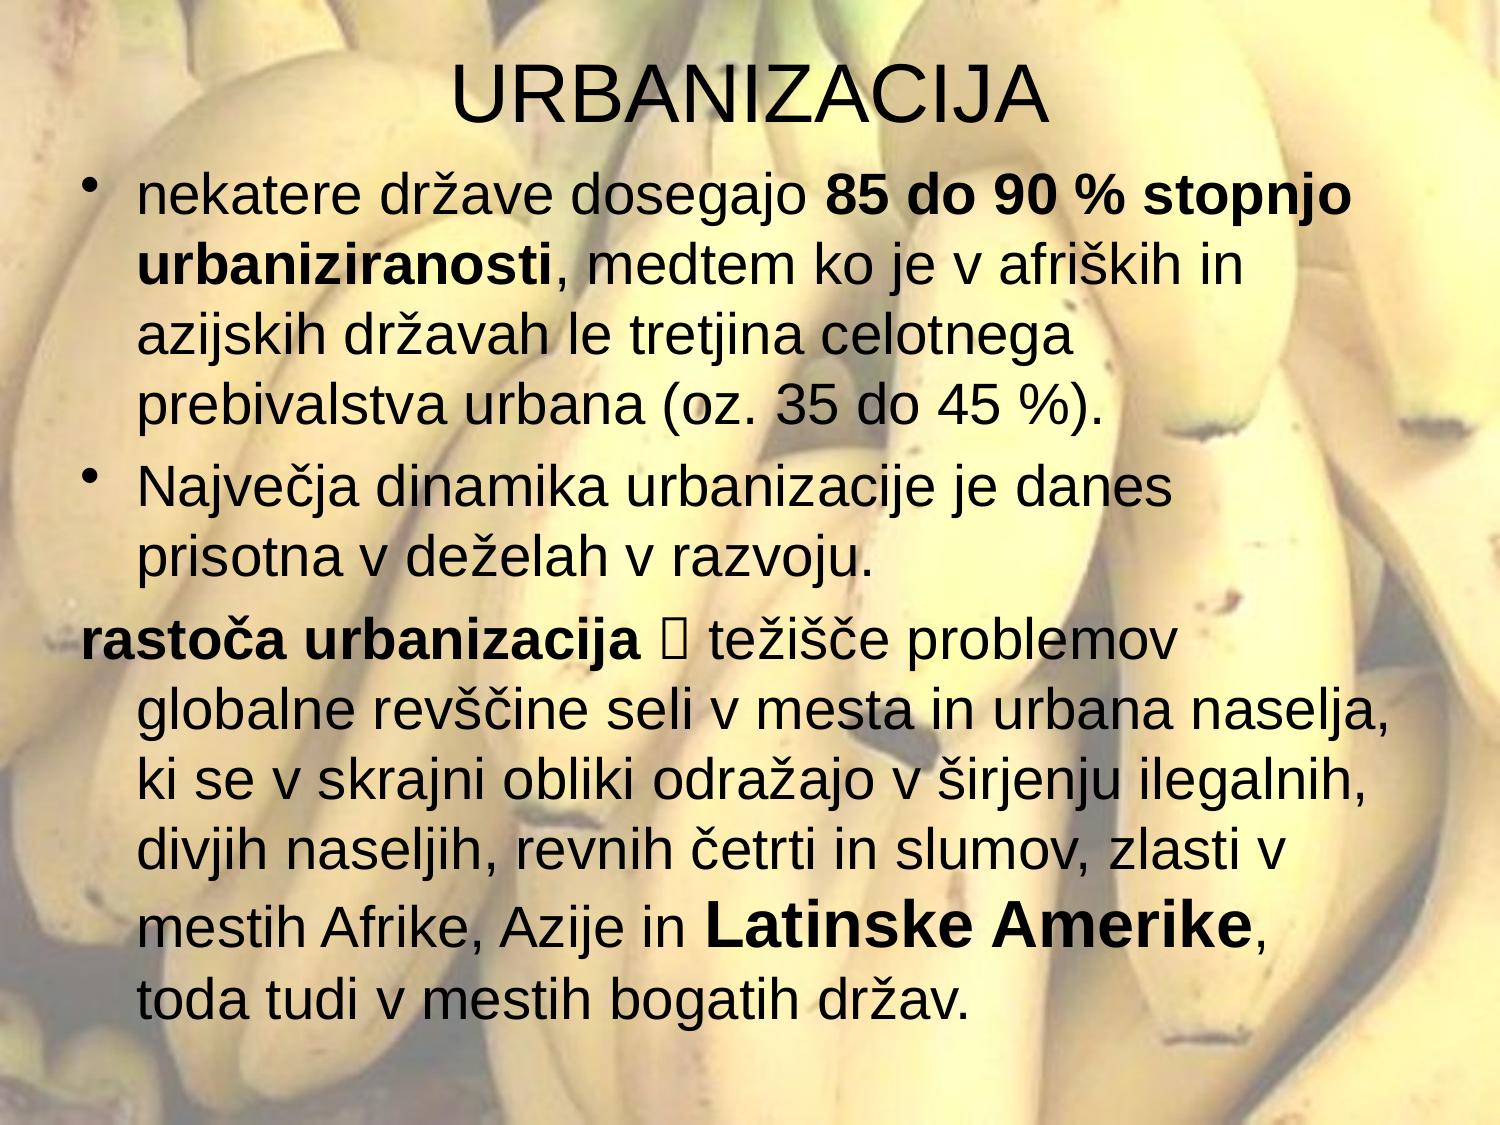

URBANIZACIJA
# nekatere države dosegajo 85 do 90 % stopnjo urbaniziranosti, medtem ko je v afriških in azijskih državah le tretjina celotnega prebivalstva urbana (oz. 35 do 45 %).
Največja dinamika urbanizacije je danes prisotna v deželah v razvoju.
rastoča urbanizacija  težišče problemov globalne revščine seli v mesta in urbana naselja, ki se v skrajni obliki odražajo v širjenju ilegalnih, divjih naseljih, revnih četrti in slumov, zlasti v mestih Afrike, Azije in Latinske Amerike, toda tudi v mestih bogatih držav.